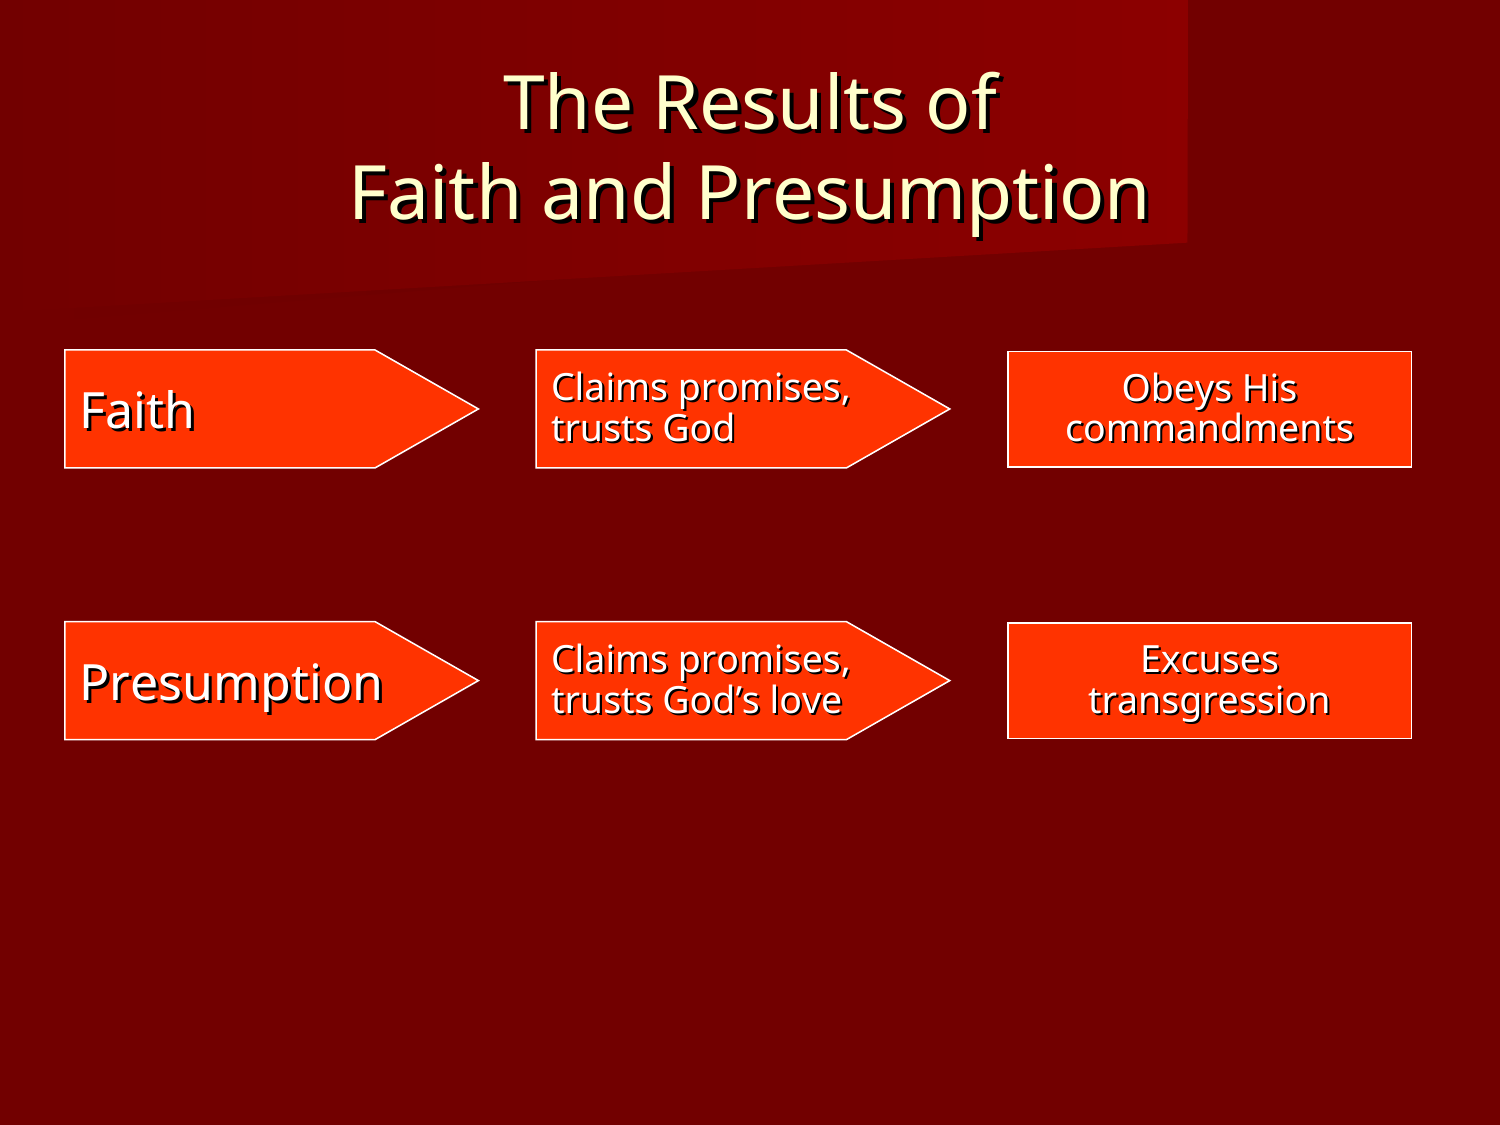

# The Results of Faith and Presumption
Faith
Claims promises,
trusts God
Obeys His commandments
Presumption
Claims promises,
trusts God’s love
Excuses transgression